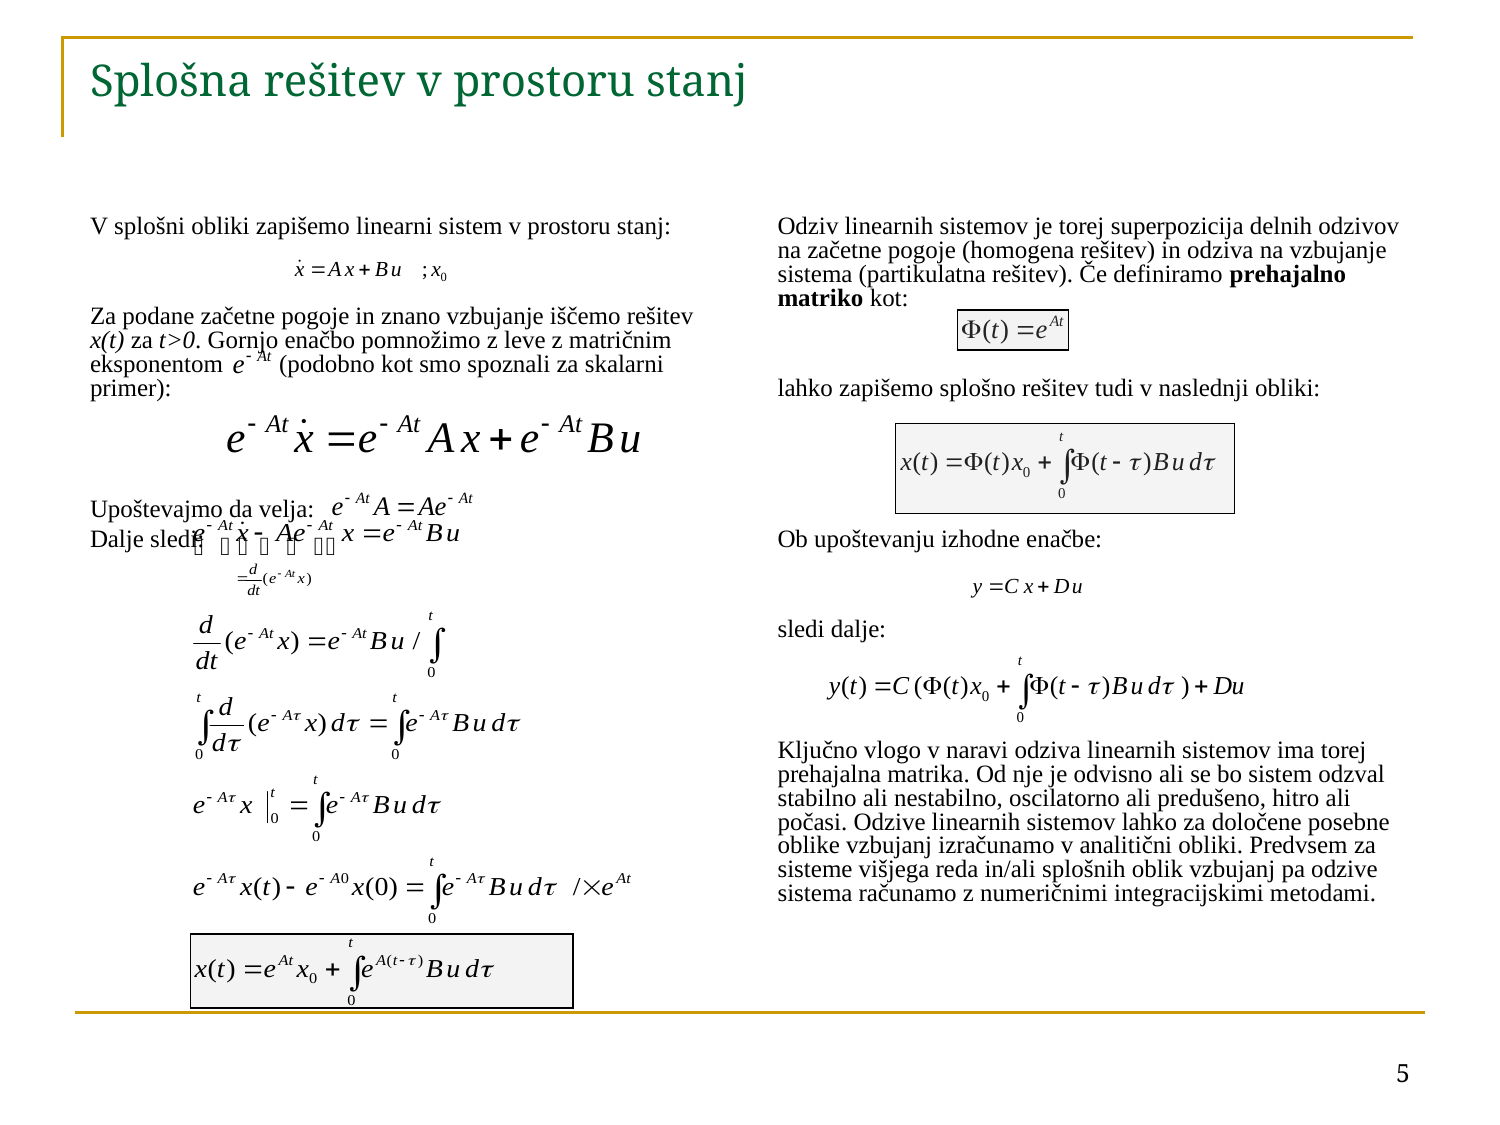

Splošna rešitev v prostoru stanj
V splošni obliki zapišemo linearni sistem v prostoru stanj:
Za podane začetne pogoje in znano vzbujanje iščemo rešitev x(t) za t>0. Gornjo enačbo pomnožimo z leve z matričnim eksponentom (podobno kot smo spoznali za skalarni primer):
Upoštevajmo da velja:
Dalje sledi:
# Odziv linearnih sistemov je torej superpozicija delnih odzivov na začetne pogoje (homogena rešitev) in odziva na vzbujanje sistema (partikulatna rešitev). Če definiramo prehajalno matriko kot:
lahko zapišemo splošno rešitev tudi v naslednji obliki:
Ob upoštevanju izhodne enačbe:
sledi dalje:
Ključno vlogo v naravi odziva linearnih sistemov ima torej prehajalna matrika. Od nje je odvisno ali se bo sistem odzval stabilno ali nestabilno, oscilatorno ali predušeno, hitro ali počasi. Odzive linearnih sistemov lahko za določene posebne oblike vzbujanj izračunamo v analitični obliki. Predvsem za sisteme višjega reda in/ali splošnih oblik vzbujanj pa odzive sistema računamo z numeričnimi integracijskimi metodami.